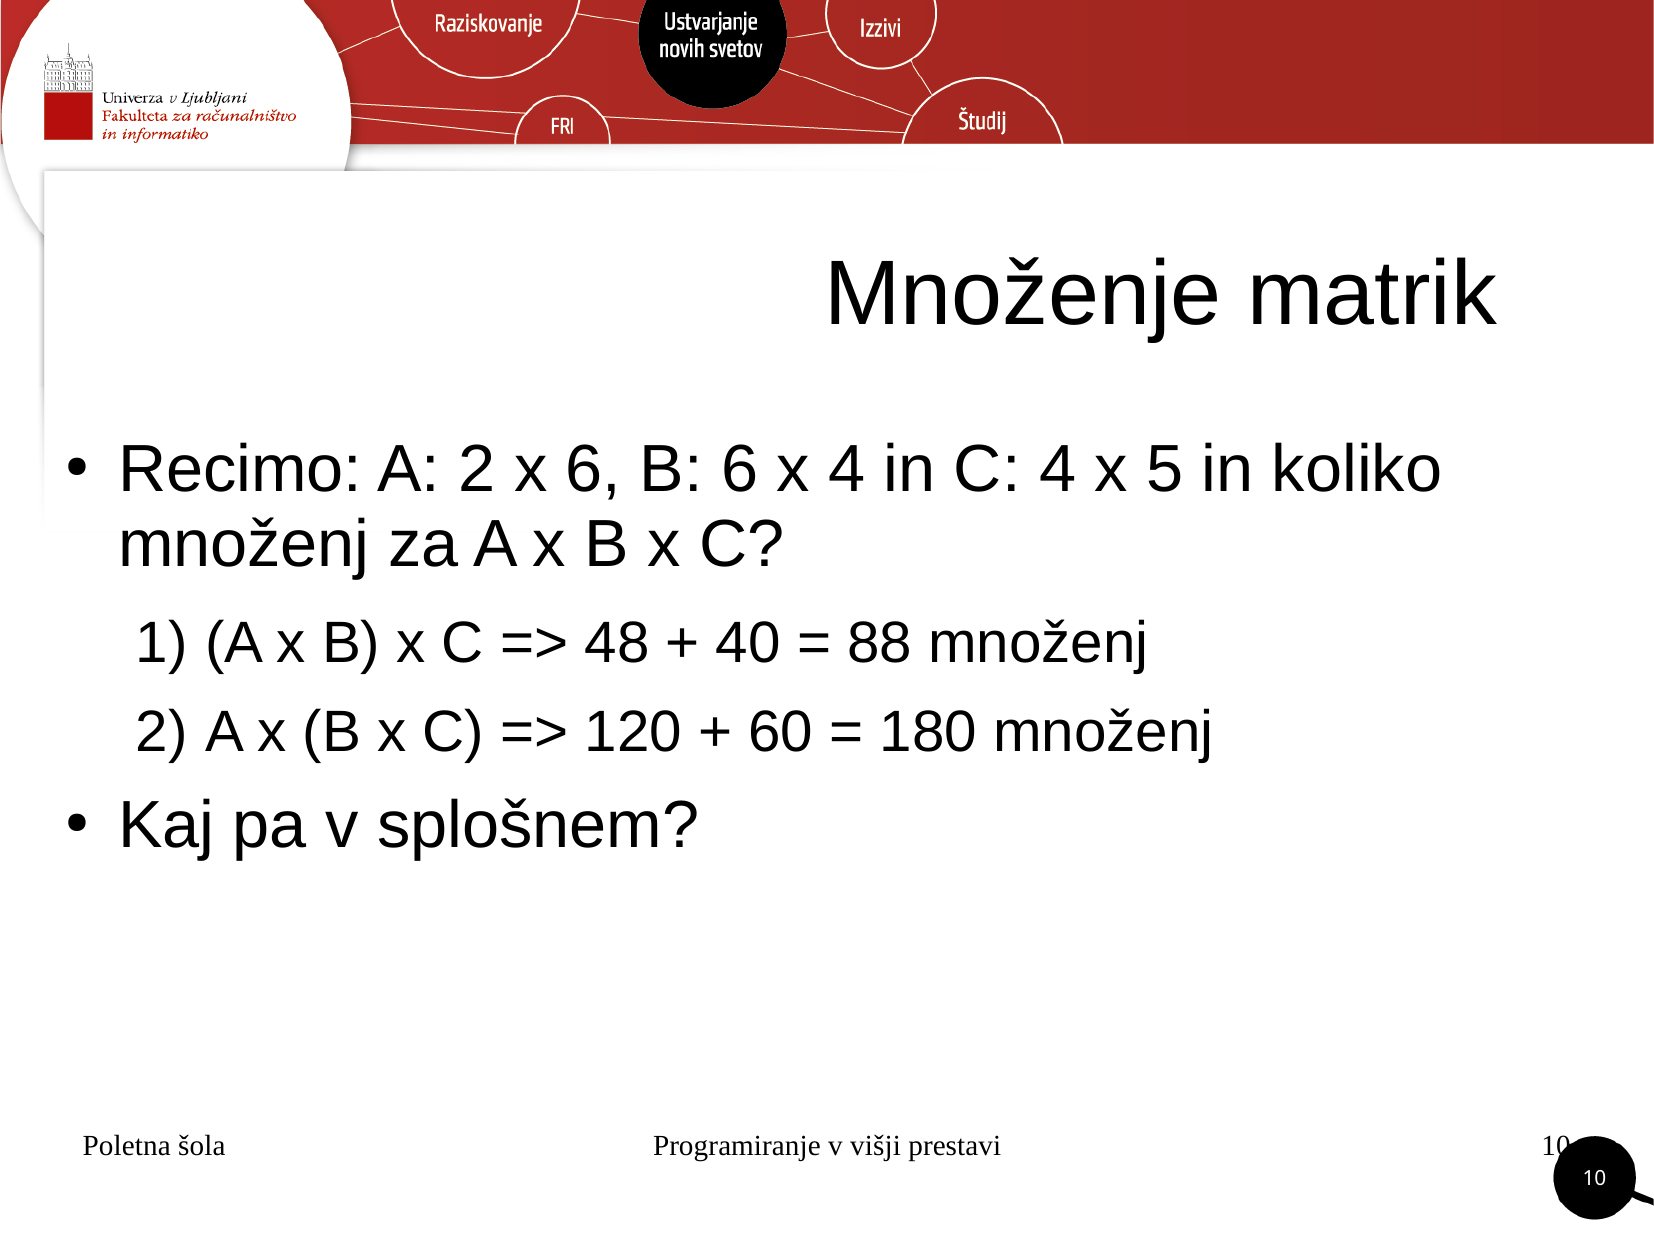

# Množenje matrik
Recimo: A: 2 x 6, B: 6 x 4 in C: 4 x 5 in koliko množenj za A x B x C?
 (A x B) x C => 48 + 40 = 88 množenj
 A x (B x C) => 120 + 60 = 180 množenj
Kaj pa v splošnem?
Poletna šola
Programiranje v višji prestavi
10